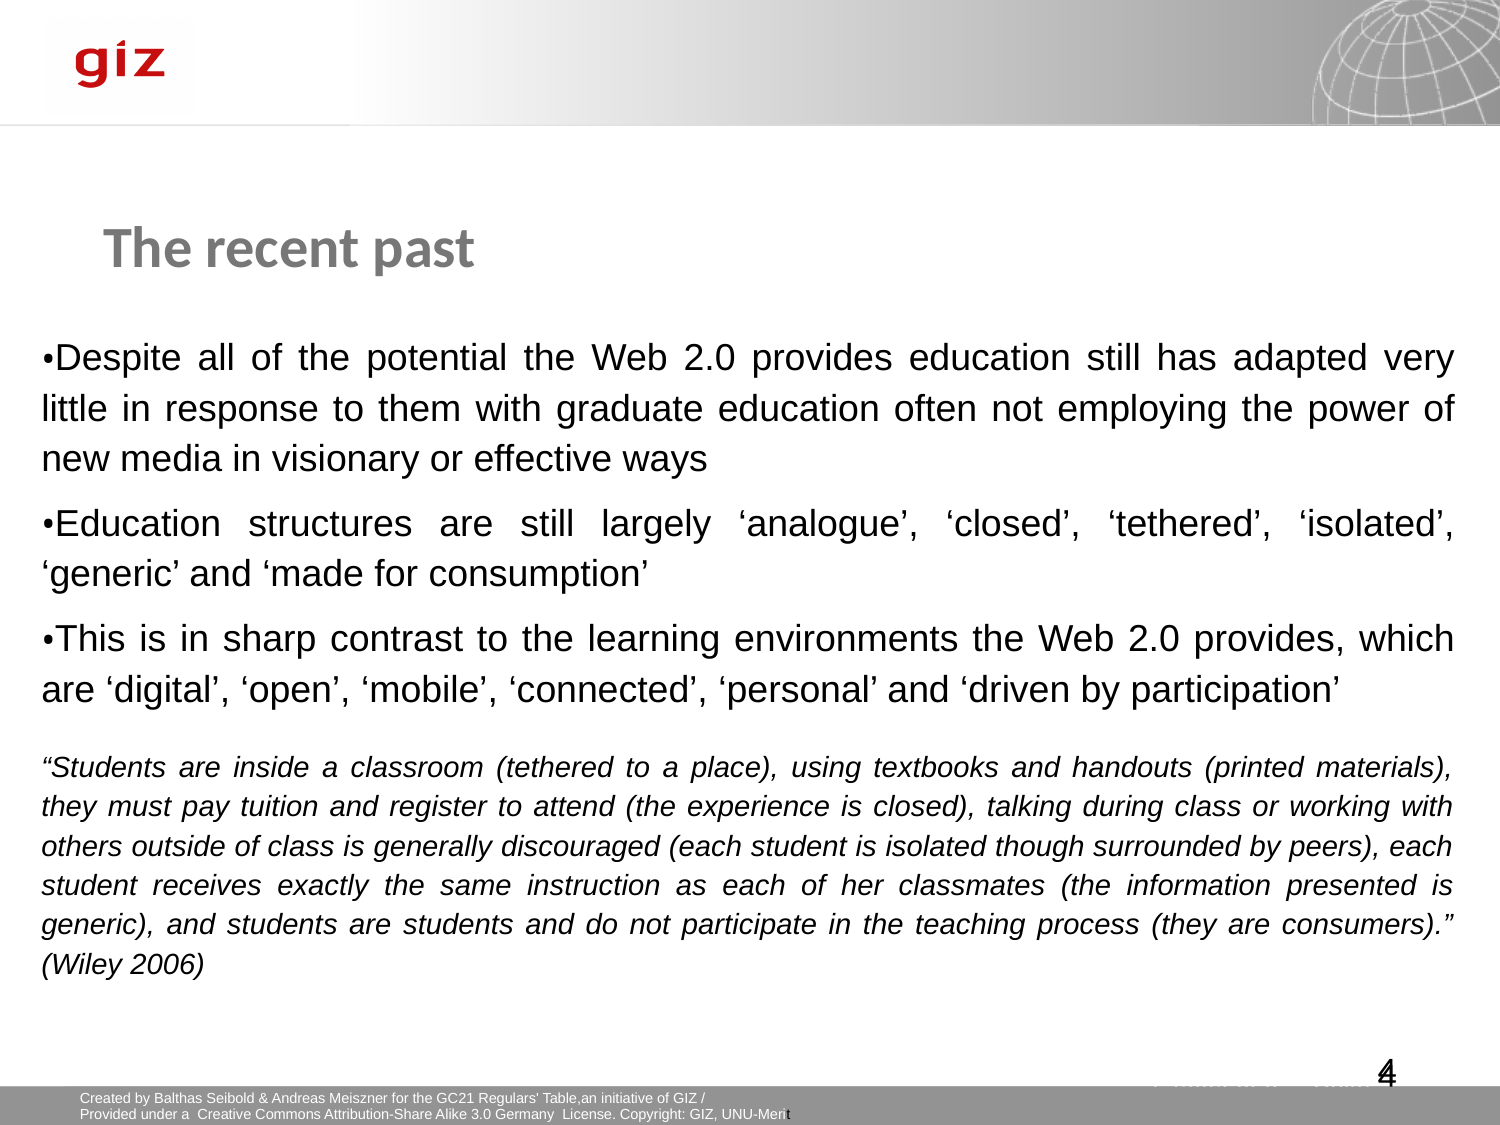

The recent past
# Despite all of the potential the Web 2.0 provides education still has adapted very little in response to them with graduate education often not employing the power of new media in visionary or effective ways
Education structures are still largely ‘analogue’, ‘closed’, ‘tethered’, ‘isolated’, ‘generic’ and ‘made for consumption’
This is in sharp contrast to the learning environments the Web 2.0 provides, which are ‘digital’, ‘open’, ‘mobile’, ‘connected’, ‘personal’ and ‘driven by participation’
“Students are inside a classroom (tethered to a place), using textbooks and handouts (printed materials), they must pay tuition and register to attend (the experience is closed), talking during class or working with others outside of class is generally discouraged (each student is isolated though surrounded by peers), each student receives exactly the same instruction as each of her classmates (the information presented is generic), and students are students and do not participate in the teaching process (they are consumers).” (Wiley 2006)